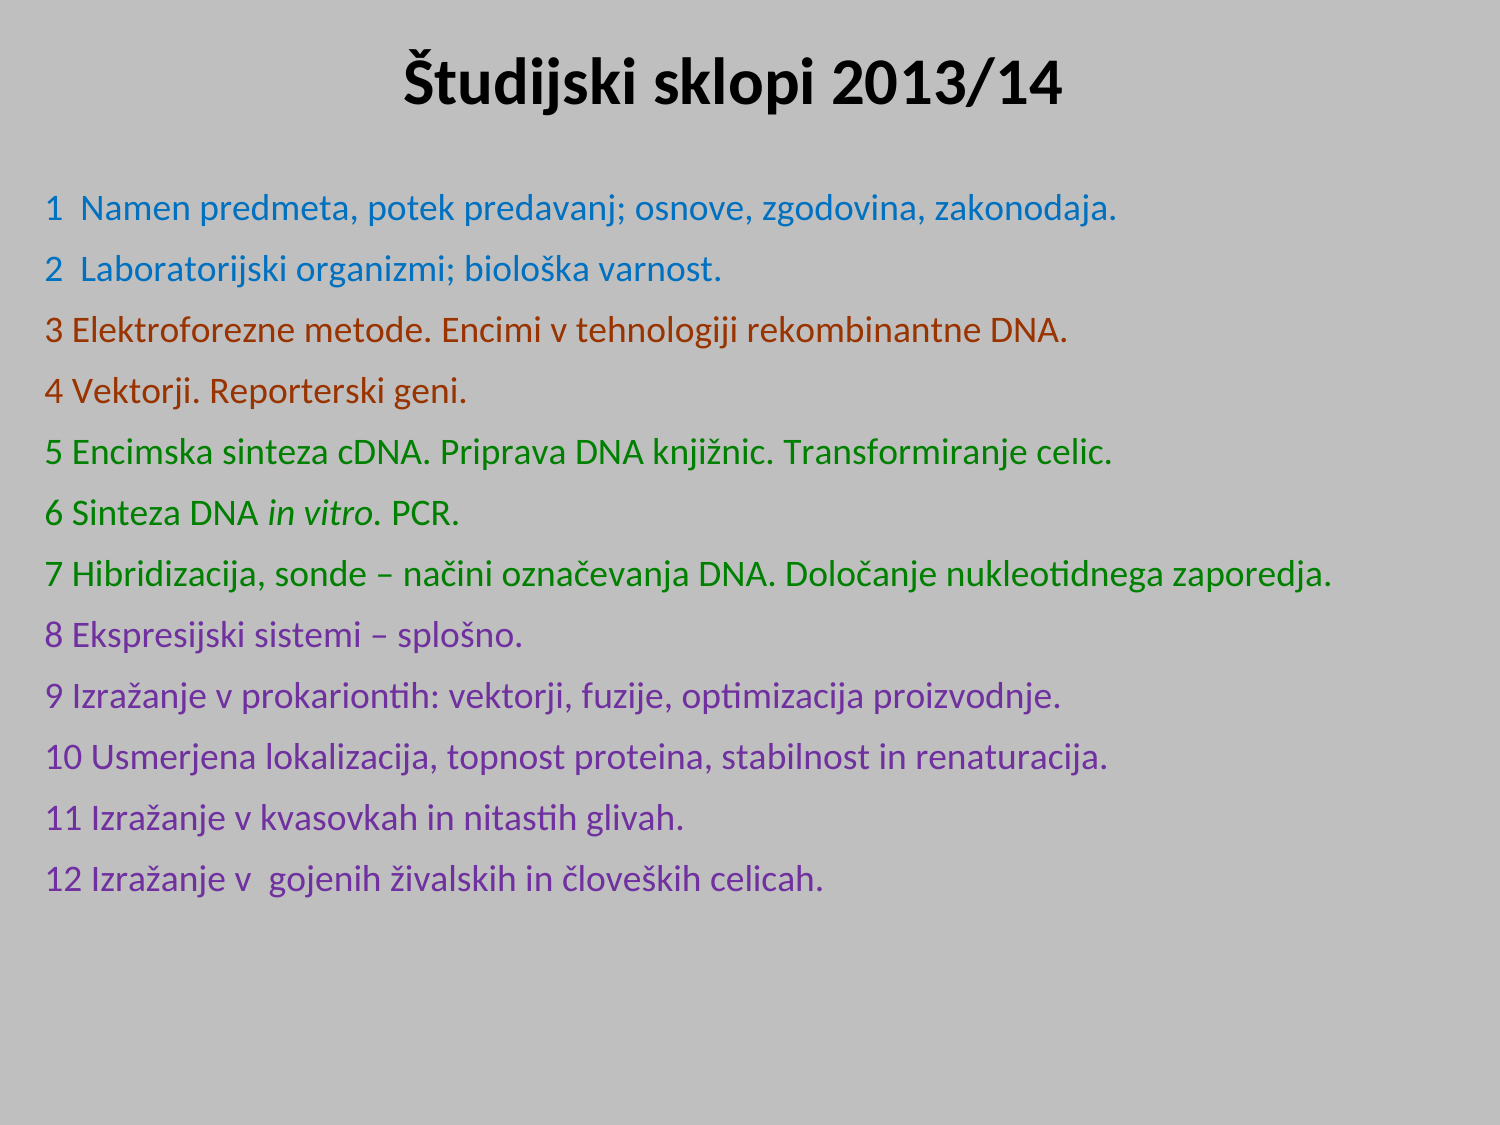

# Študijski sklopi 2013/14
1 Namen predmeta, potek predavanj; osnove, zgodovina, zakonodaja.
2 Laboratorijski organizmi; biološka varnost.
3 Elektroforezne metode. Encimi v tehnologiji rekombinantne DNA.
4 Vektorji. Reporterski geni.
5 Encimska sinteza cDNA. Priprava DNA knjižnic. Transformiranje celic.
6 Sinteza DNA in vitro. PCR.
7 Hibridizacija, sonde – načini označevanja DNA. Določanje nukleotidnega zaporedja.
8 Ekspresijski sistemi – splošno.
9 Izražanje v prokariontih: vektorji, fuzije, optimizacija proizvodnje.
10 Usmerjena lokalizacija, topnost proteina, stabilnost in renaturacija.
11 Izražanje v kvasovkah in nitastih glivah.
12 Izražanje v gojenih živalskih in človeških celicah.